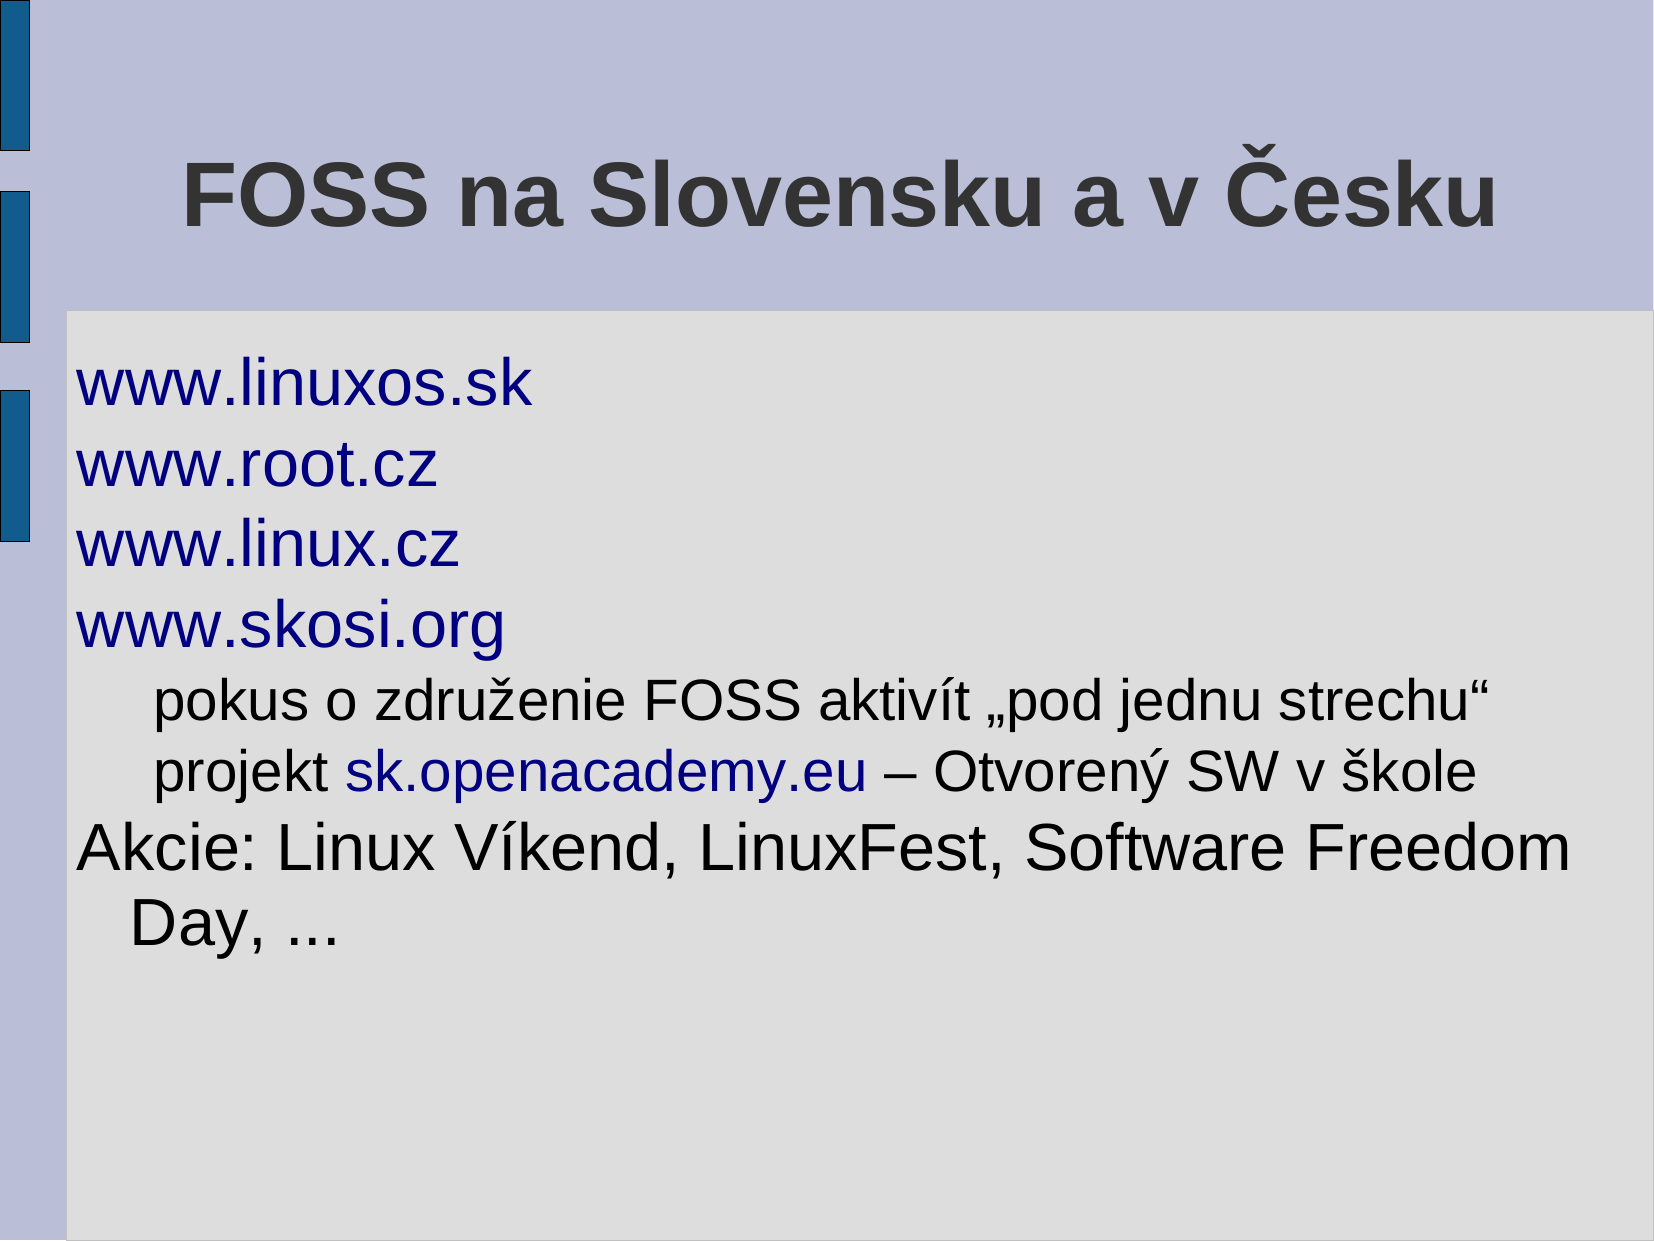

# FOSS na Slovensku a v Česku
www.linuxos.sk
www.root.cz
www.linux.cz
www.skosi.org
pokus o združenie FOSS aktivít „pod jednu strechu“
projekt sk.openacademy.eu – Otvorený SW v škole
Akcie: Linux Víkend, LinuxFest, Software Freedom Day, ...